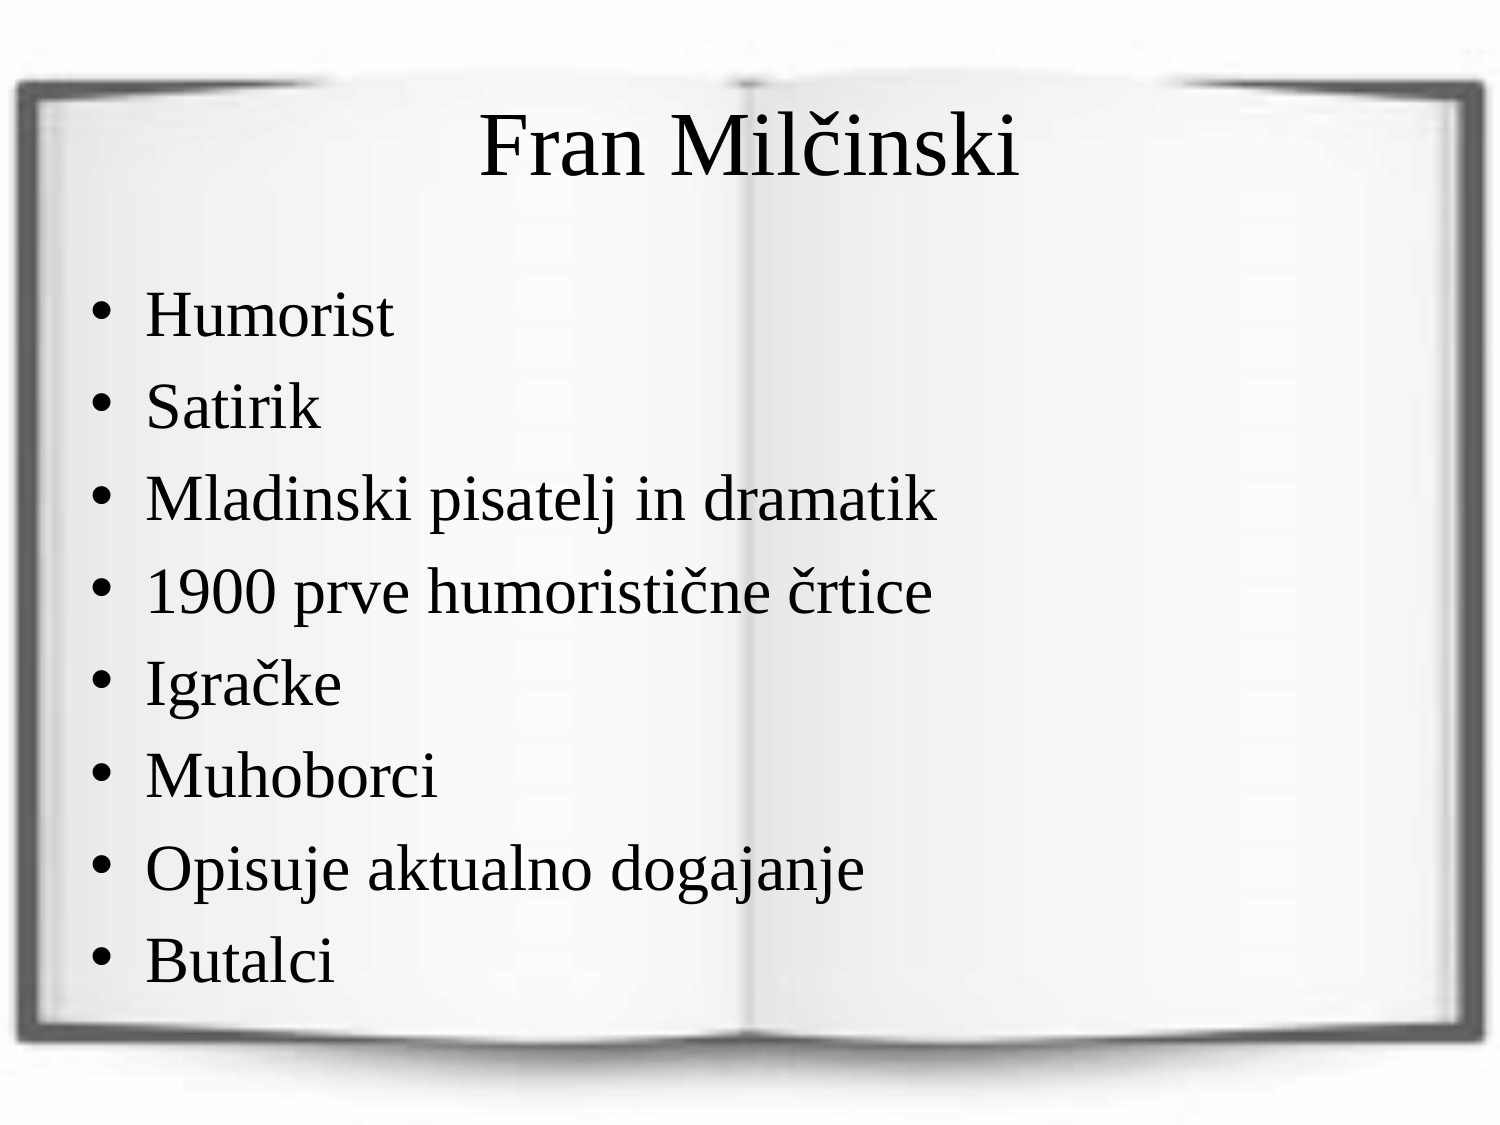

# Fran Milčinski
Humorist
Satirik
Mladinski pisatelj in dramatik
1900 prve humoristične črtice
Igračke
Muhoborci
Opisuje aktualno dogajanje
Butalci